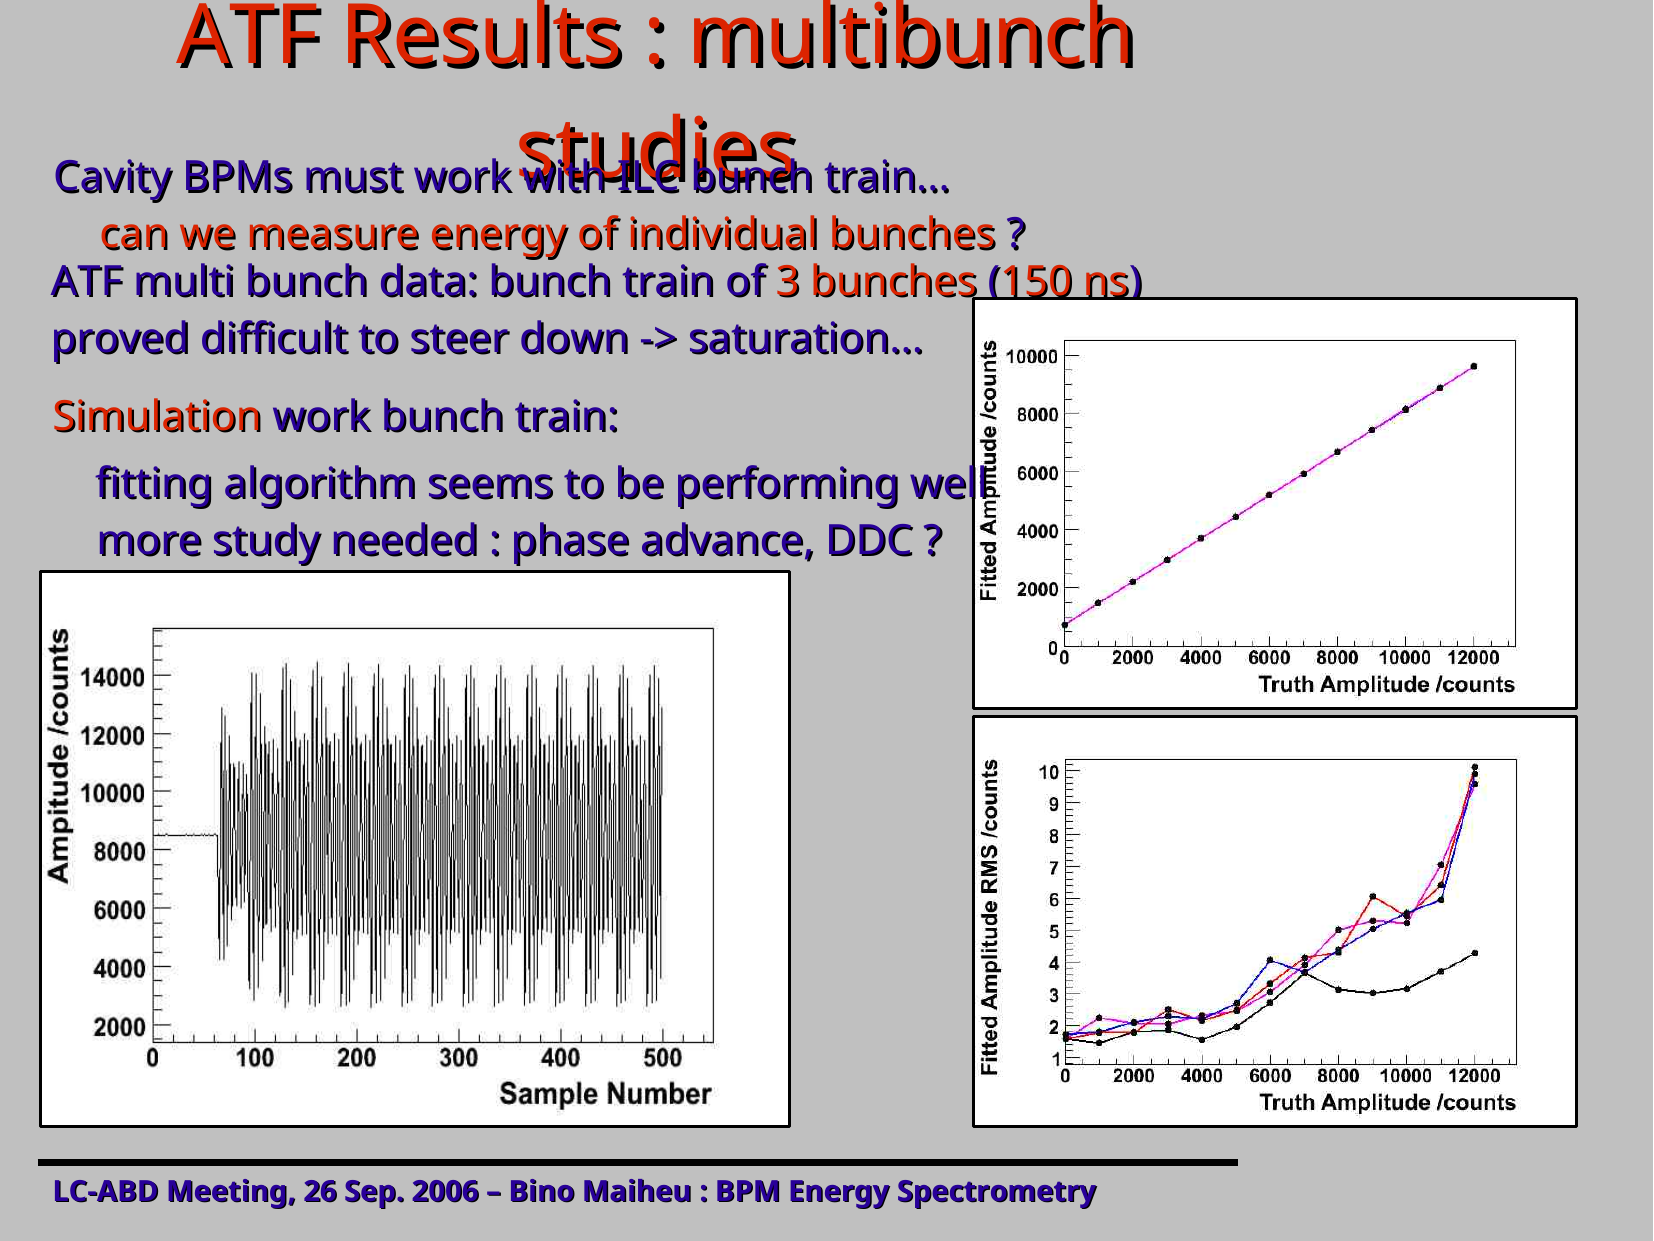

# ATF Results : multibunch studies
Cavity BPMs must work with ILC bunch train...
 can we measure energy of individual bunches ?
ATF multi bunch data: bunch train of 3 bunches (150 ns)
proved difficult to steer down -> saturation...
Simulation work bunch train:
 fitting algorithm seems to be performing well
 more study needed : phase advance, DDC ?
LC-ABD Meeting, 26 Sep. 2006 – Bino Maiheu : BPM Energy Spectrometry